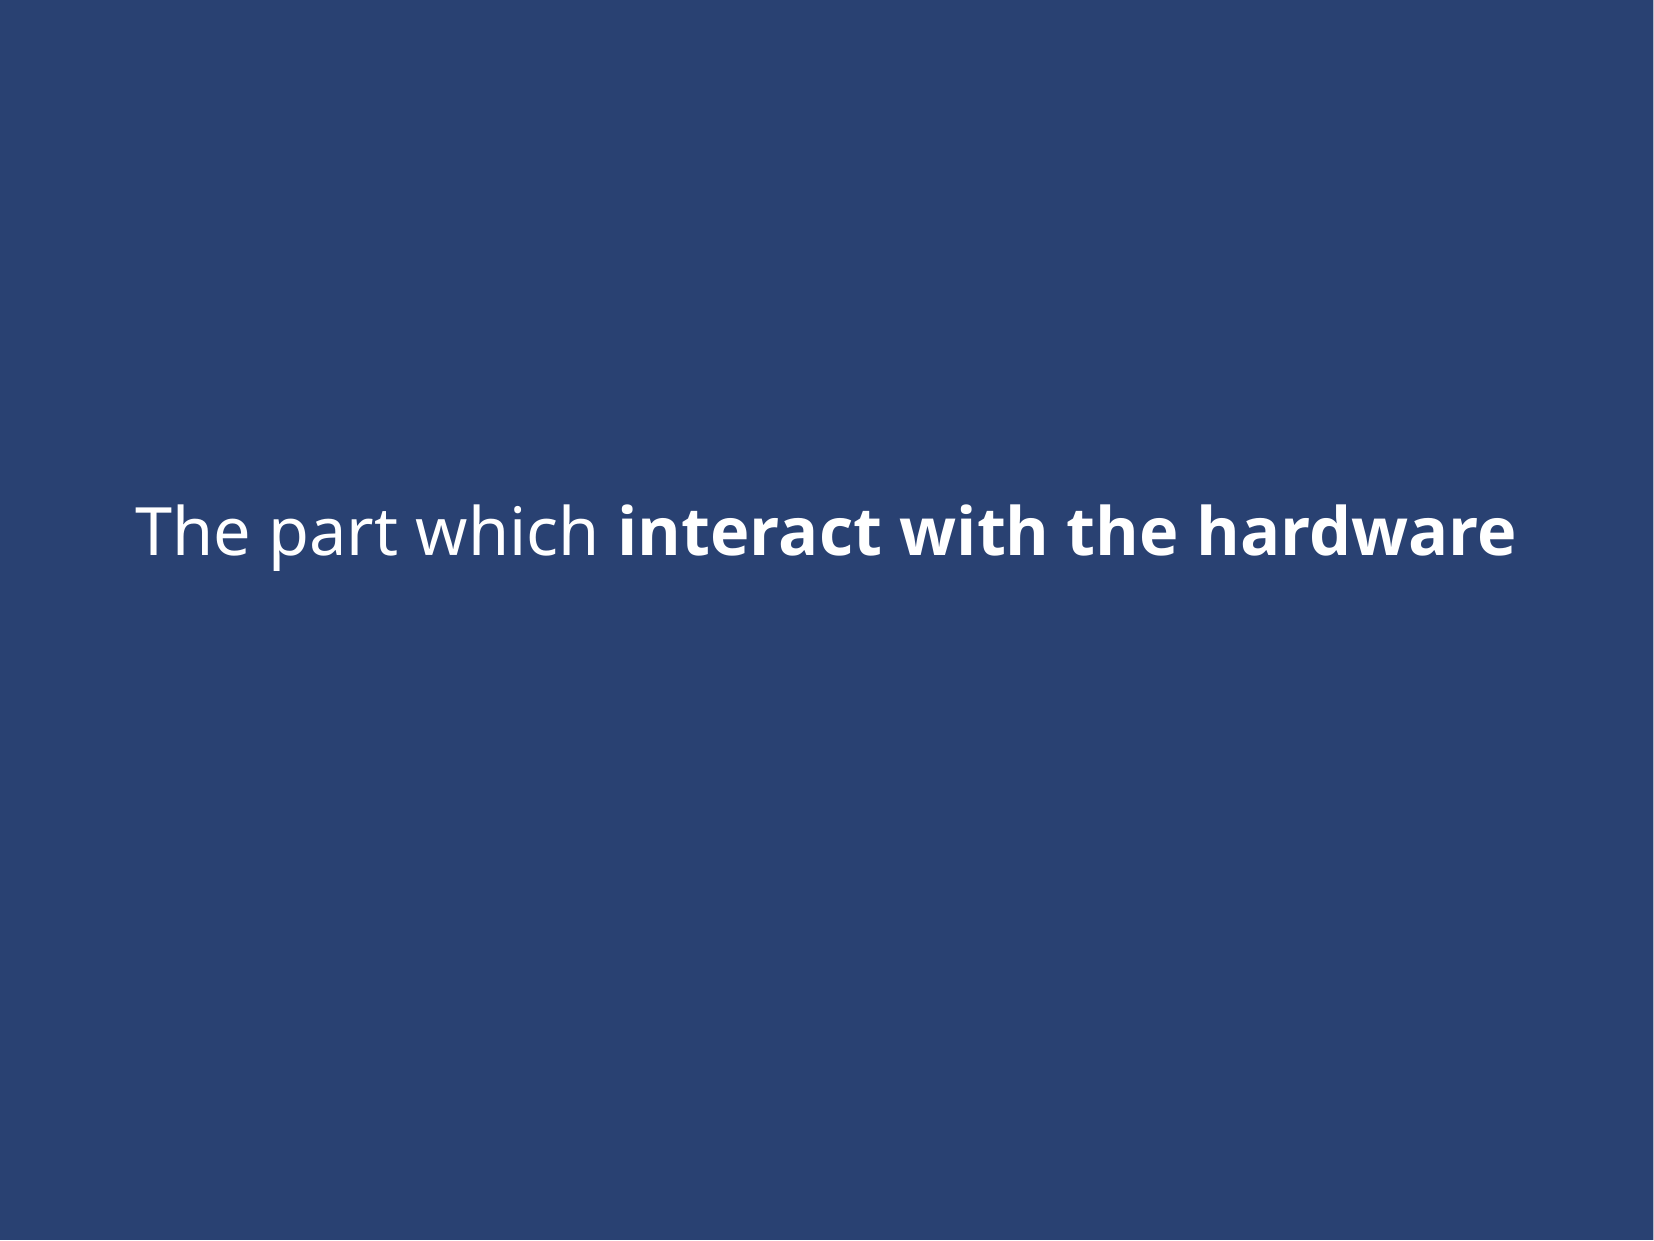

# The part which interact with the hardware